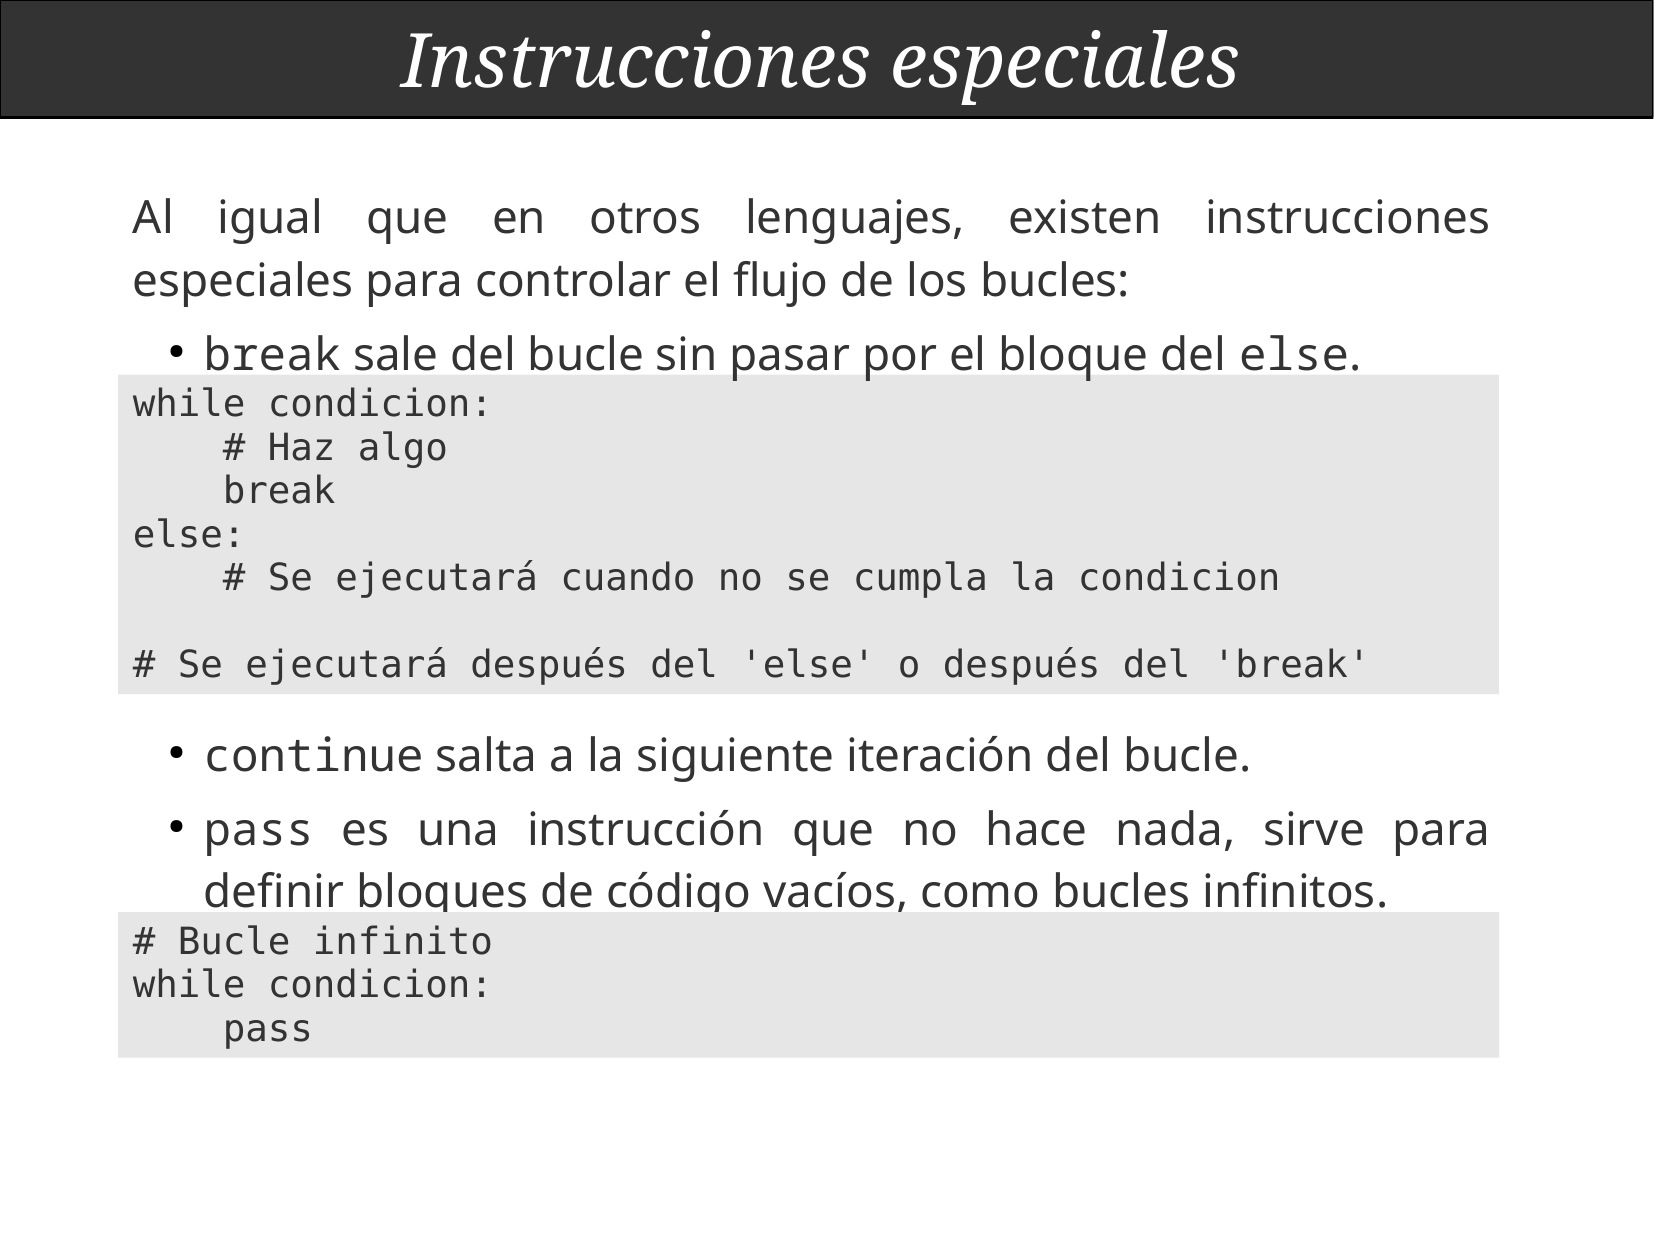

Instrucciones especiales
Al igual que en otros lenguajes, existen instrucciones especiales para controlar el flujo de los bucles:
break sale del bucle sin pasar por el bloque del else.
while condicion:
 # Haz algo
 break
else:
 # Se ejecutará cuando no se cumpla la condicion
# Se ejecutará después del 'else' o después del 'break'
continue salta a la siguiente iteración del bucle.
pass es una instrucción que no hace nada, sirve para definir bloques de código vacíos, como bucles infinitos.
# Bucle infinito
while condicion:
 pass